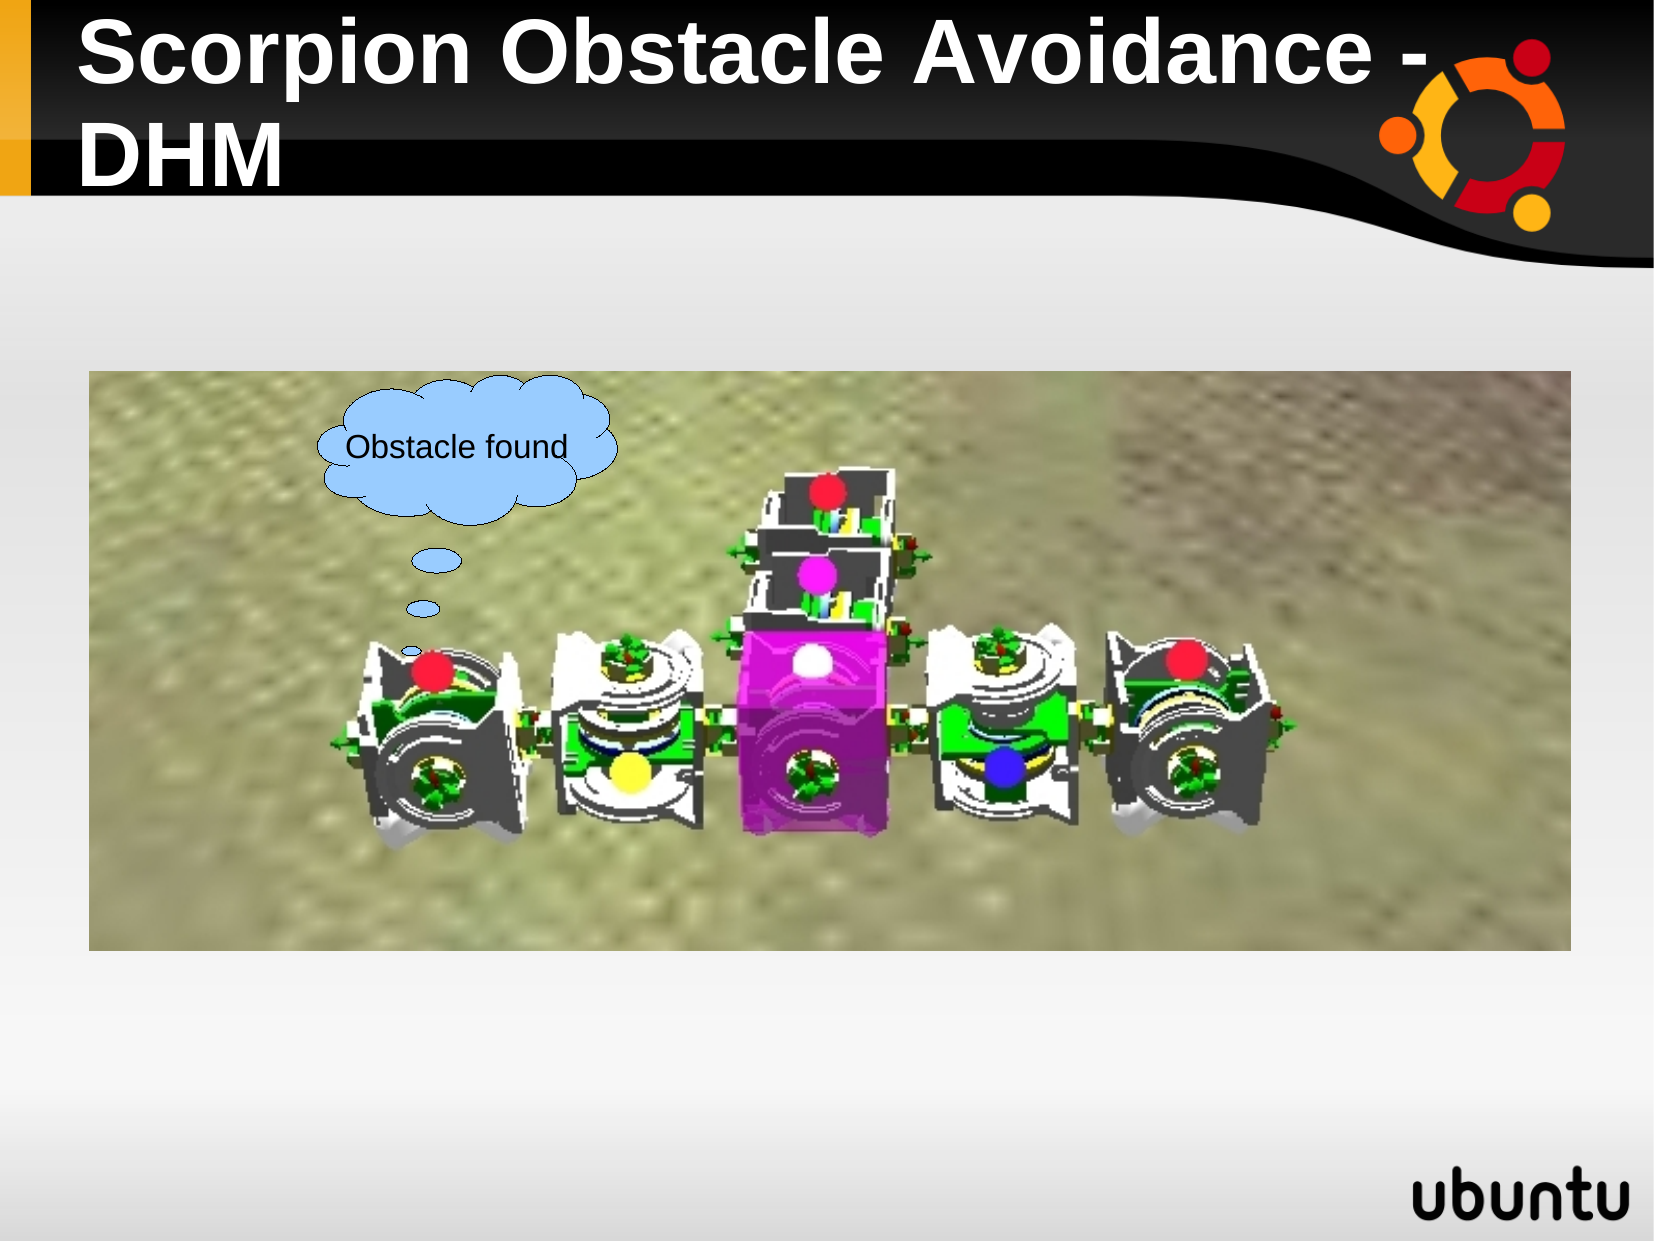

# Scorpion Obstacle Avoidance - DHM
Obstacle found